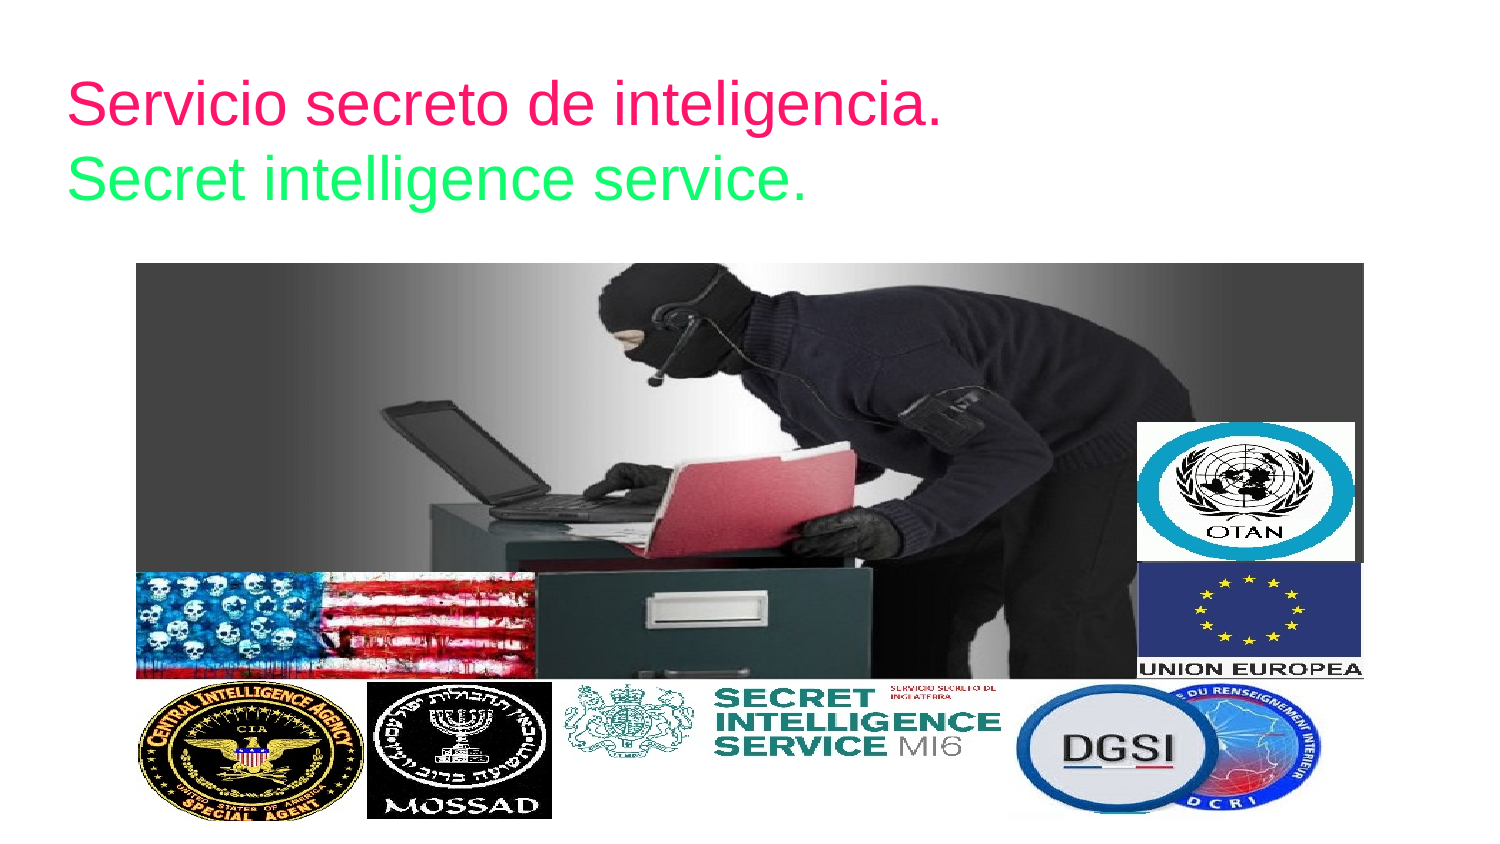

# Servicio secreto de inteligencia. Secret intelligence service.